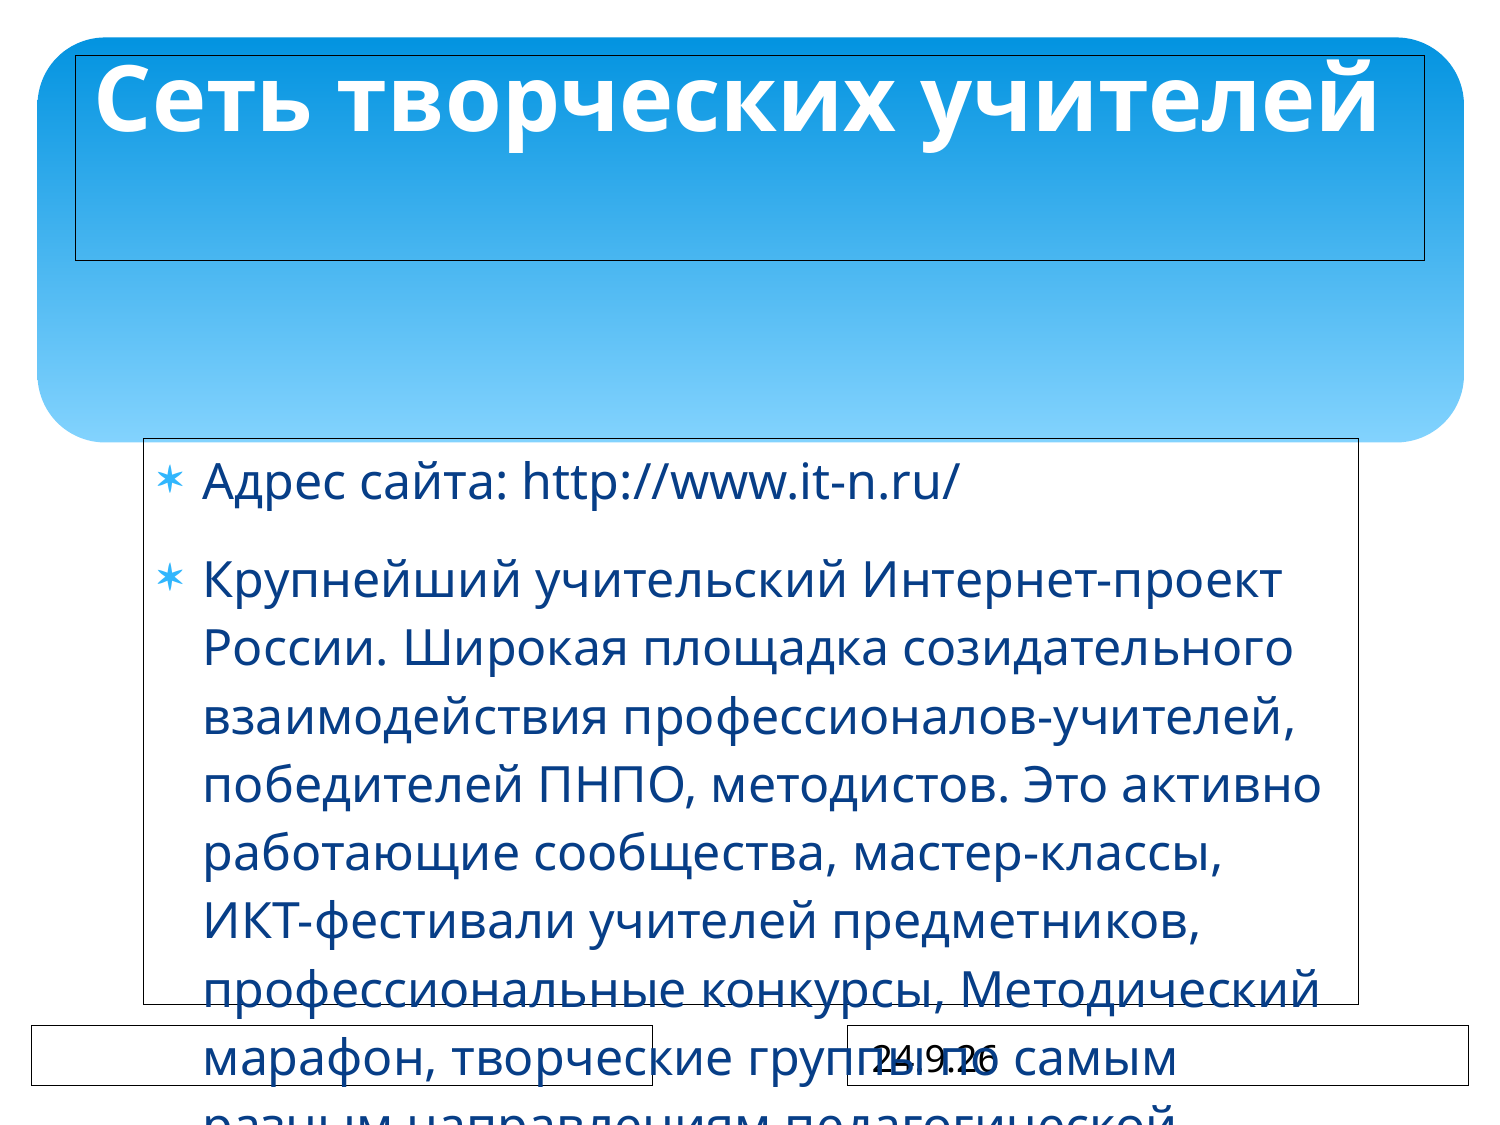

Сеть творческих учителей
# Адрес сайта: http://www.it-n.ru/
Крупнейший учительский Интернет-проект России. Широкая площадка созидательного взаимодействия профессионалов-учителей, победителей ПНПО, методистов. Это активно работающие сообщества, мастер-классы, ИКТ-фестивали учителей предметников, профессиональные конкурсы, Методический марафон, творческие группы по самым разным направлениям педагогической деятельности, тематические форумы. Вы найдете разнообразные материалы и ресурсы, касающиеся использования ИКТ и программного обеспечения в учебном процессе, подборку ссылок на аналитические и тематические статьи для педагогов. Есть возможность получить юридическую консультацию. После регистрации для Вас станет доступной подписка на электронную рассылку новостей портала и его сообществ.